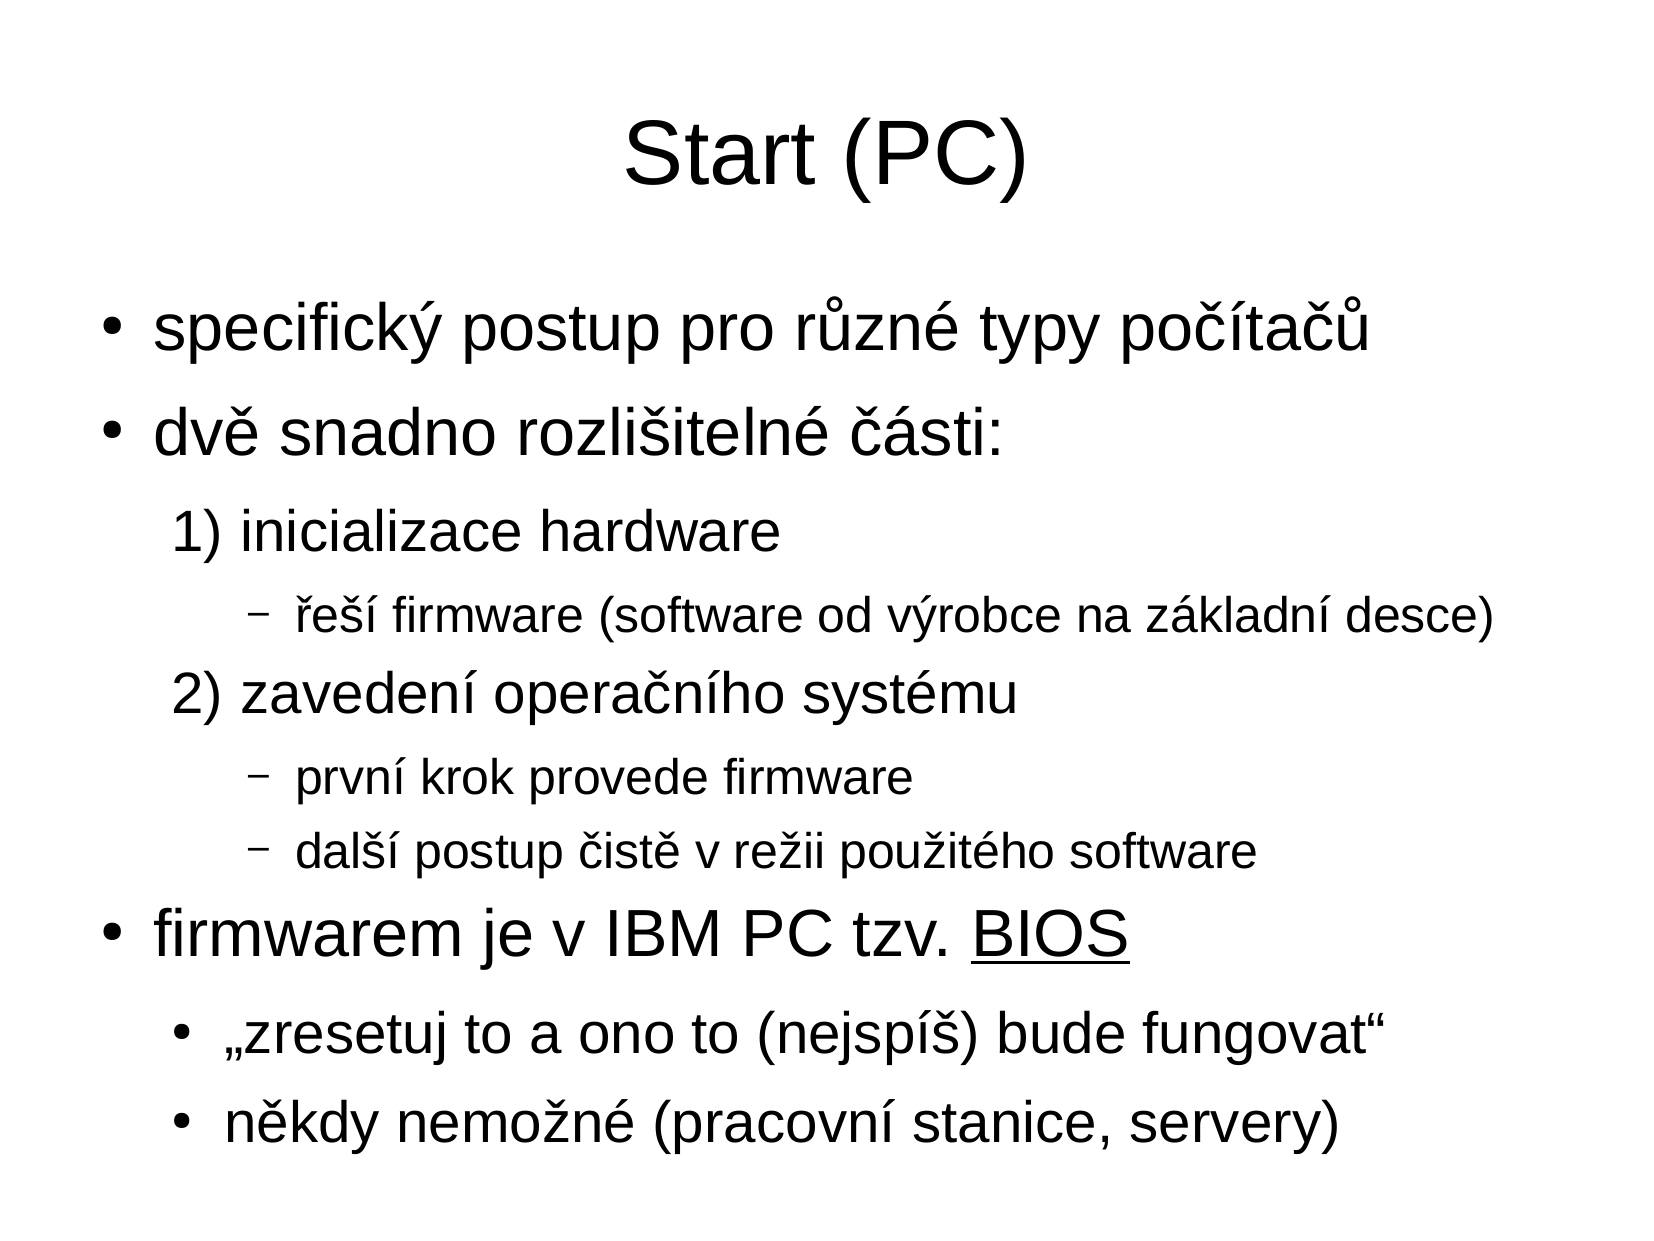

# Start (PC)
specifický postup pro různé typy počítačů
dvě snadno rozlišitelné části:
 inicializace hardware
řeší firmware (software od výrobce na základní desce)
 zavedení operačního systému
první krok provede firmware
další postup čistě v režii použitého software
firmwarem je v IBM PC tzv. BIOS
„zresetuj to a ono to (nejspíš) bude fungovat“
někdy nemožné (pracovní stanice, servery)